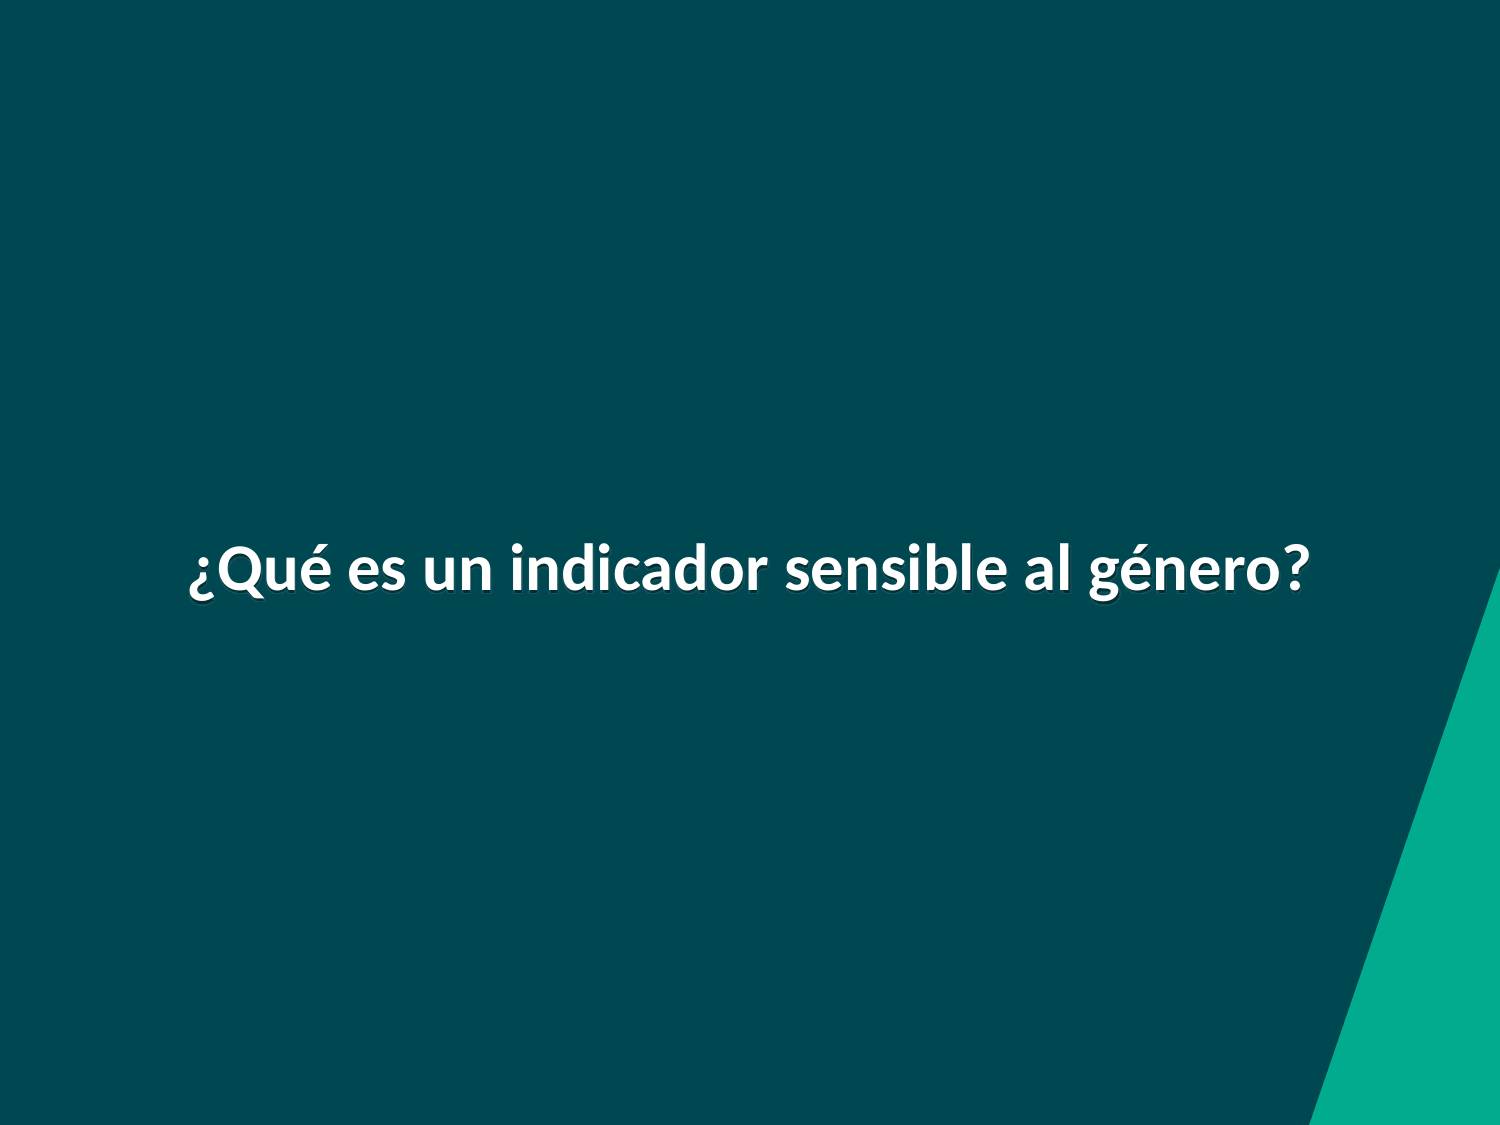

# ¿Qué es un indicador sensible al género?